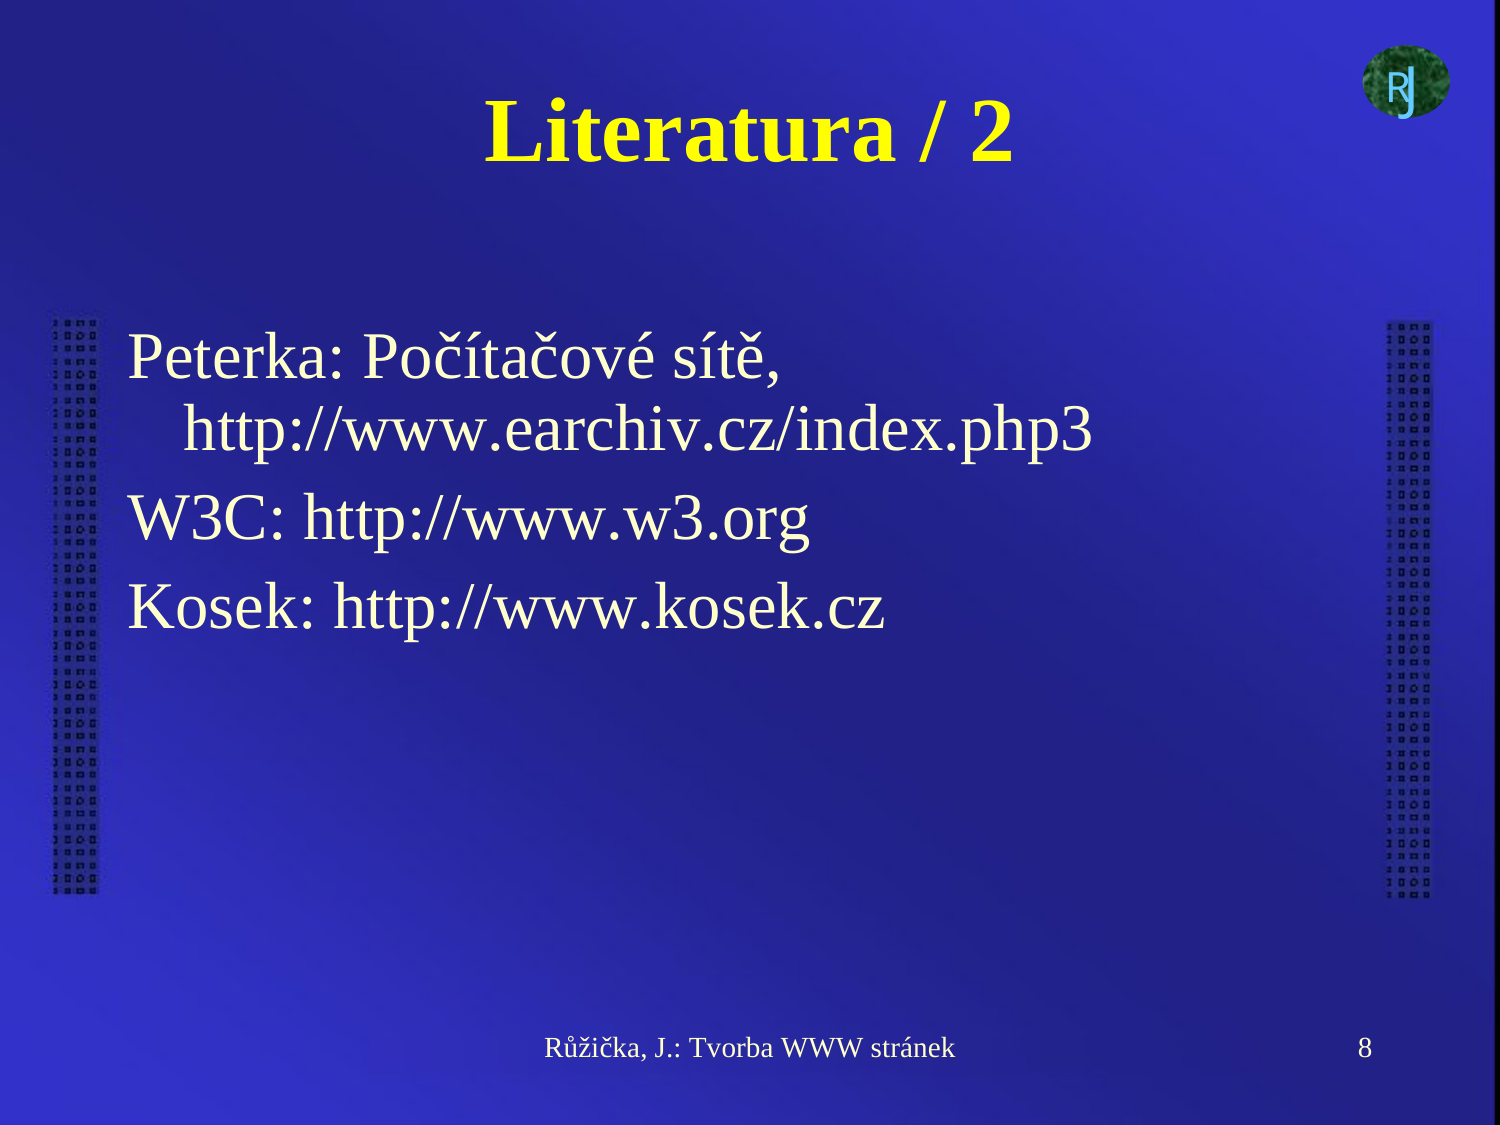

# Literatura / 2
J
R
Peterka: Počítačové sítě, http://www.earchiv.cz/index.php3
W3C: http://www.w3.org
Kosek: http://www.kosek.cz
Růžička, J.: Tvorba WWW stránek